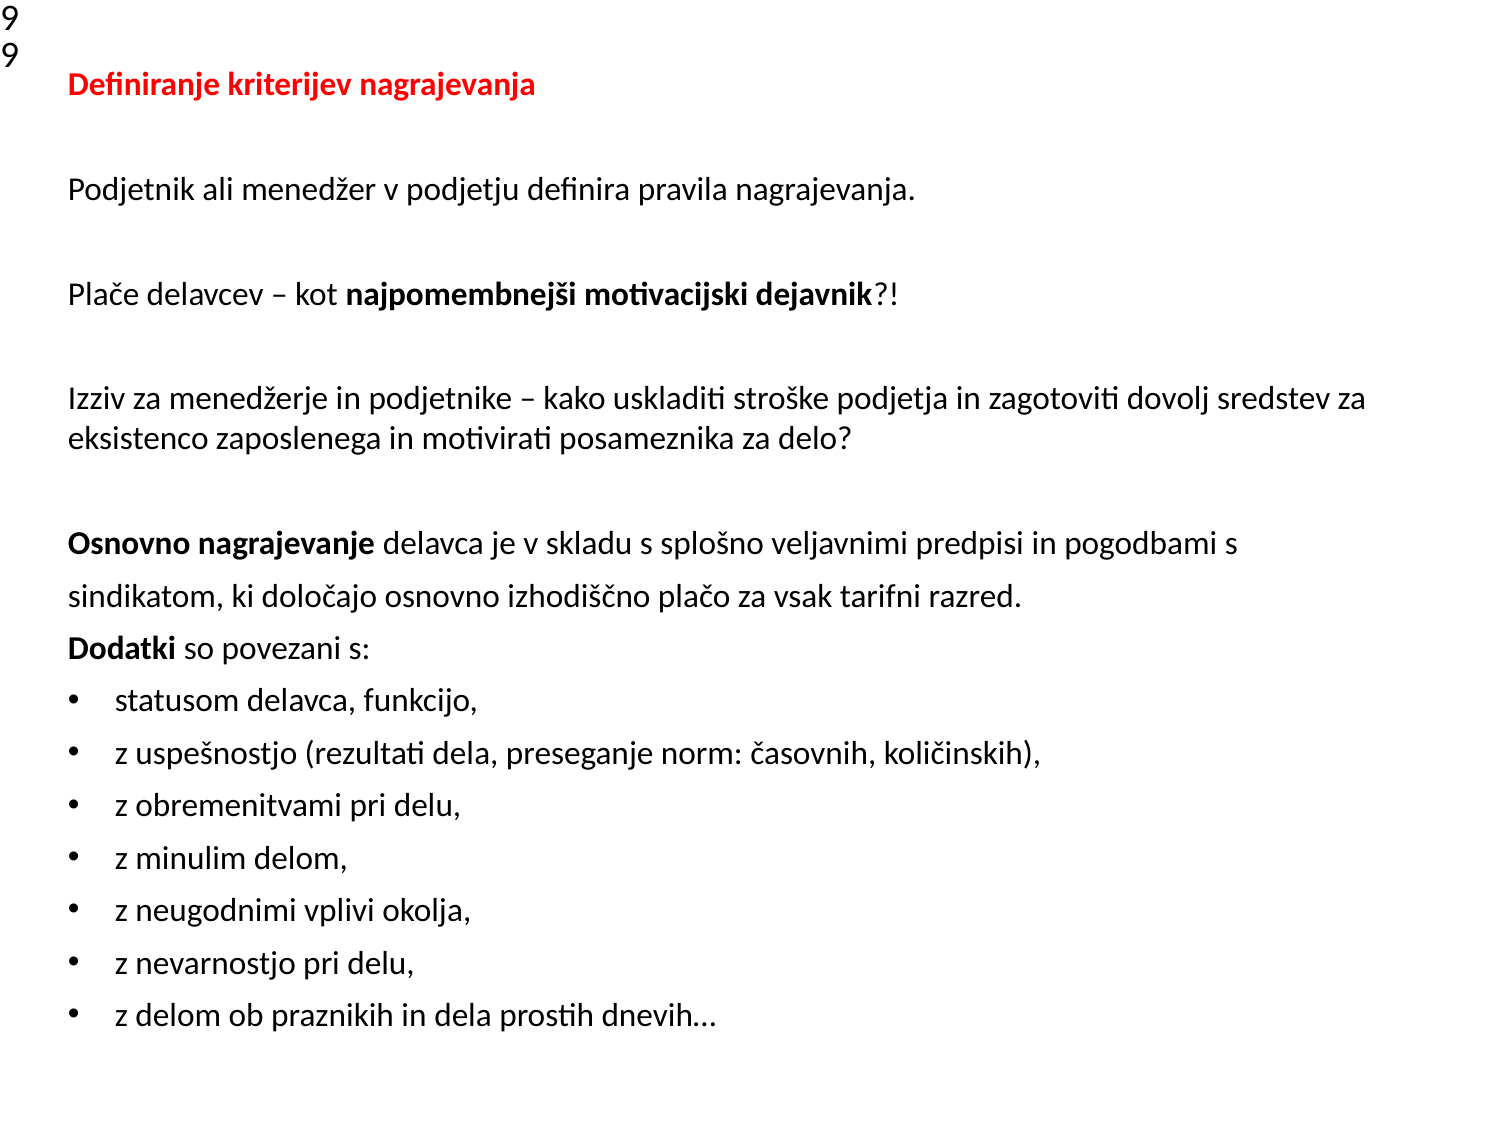

Definiranje kriterijev nagrajevanja
Podjetnik ali menedžer v podjetju definira pravila nagrajevanja.
Plače delavcev – kot najpomembnejši motivacijski dejavnik?!
Izziv za menedžerje in podjetnike – kako uskladiti stroške podjetja in zagotoviti dovolj sredstev za eksistenco zaposlenega in motivirati posameznika za delo?
Osnovno nagrajevanje delavca je v skladu s splošno veljavnimi predpisi in pogodbami s
sindikatom, ki določajo osnovno izhodiščno plačo za vsak tarifni razred.
Dodatki so povezani s:
statusom delavca, funkcijo,
z uspešnostjo (rezultati dela, preseganje norm: časovnih, količinskih),
z obremenitvami pri delu,
z minulim delom,
z neugodnimi vplivi okolja,
z nevarnostjo pri delu,
z delom ob praznikih in dela prostih dnevih…